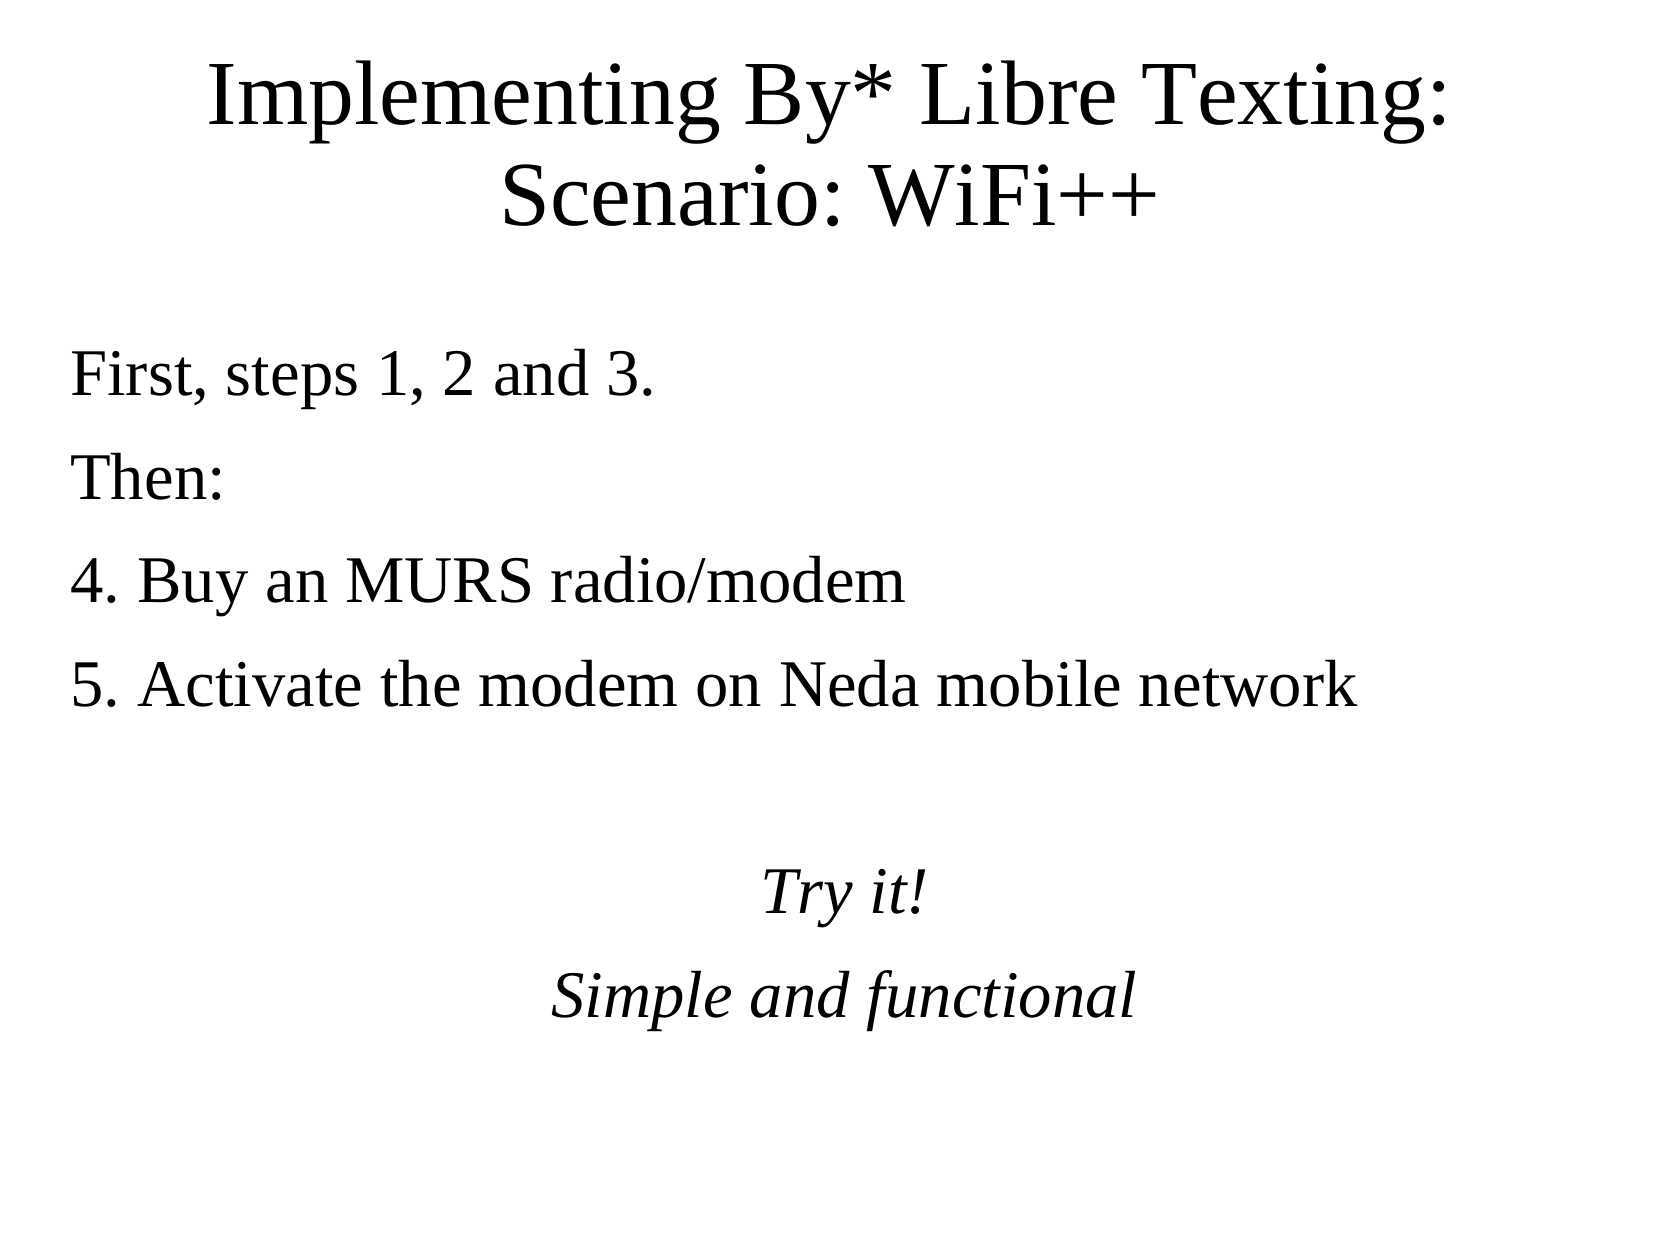

# Implementing By* Libre Texting: Scenario: WiFi++
First, steps 1, 2 and 3.
Then:
4. Buy an MURS radio/modem
5. Activate the modem on Neda mobile network
Try it!
Simple and functional